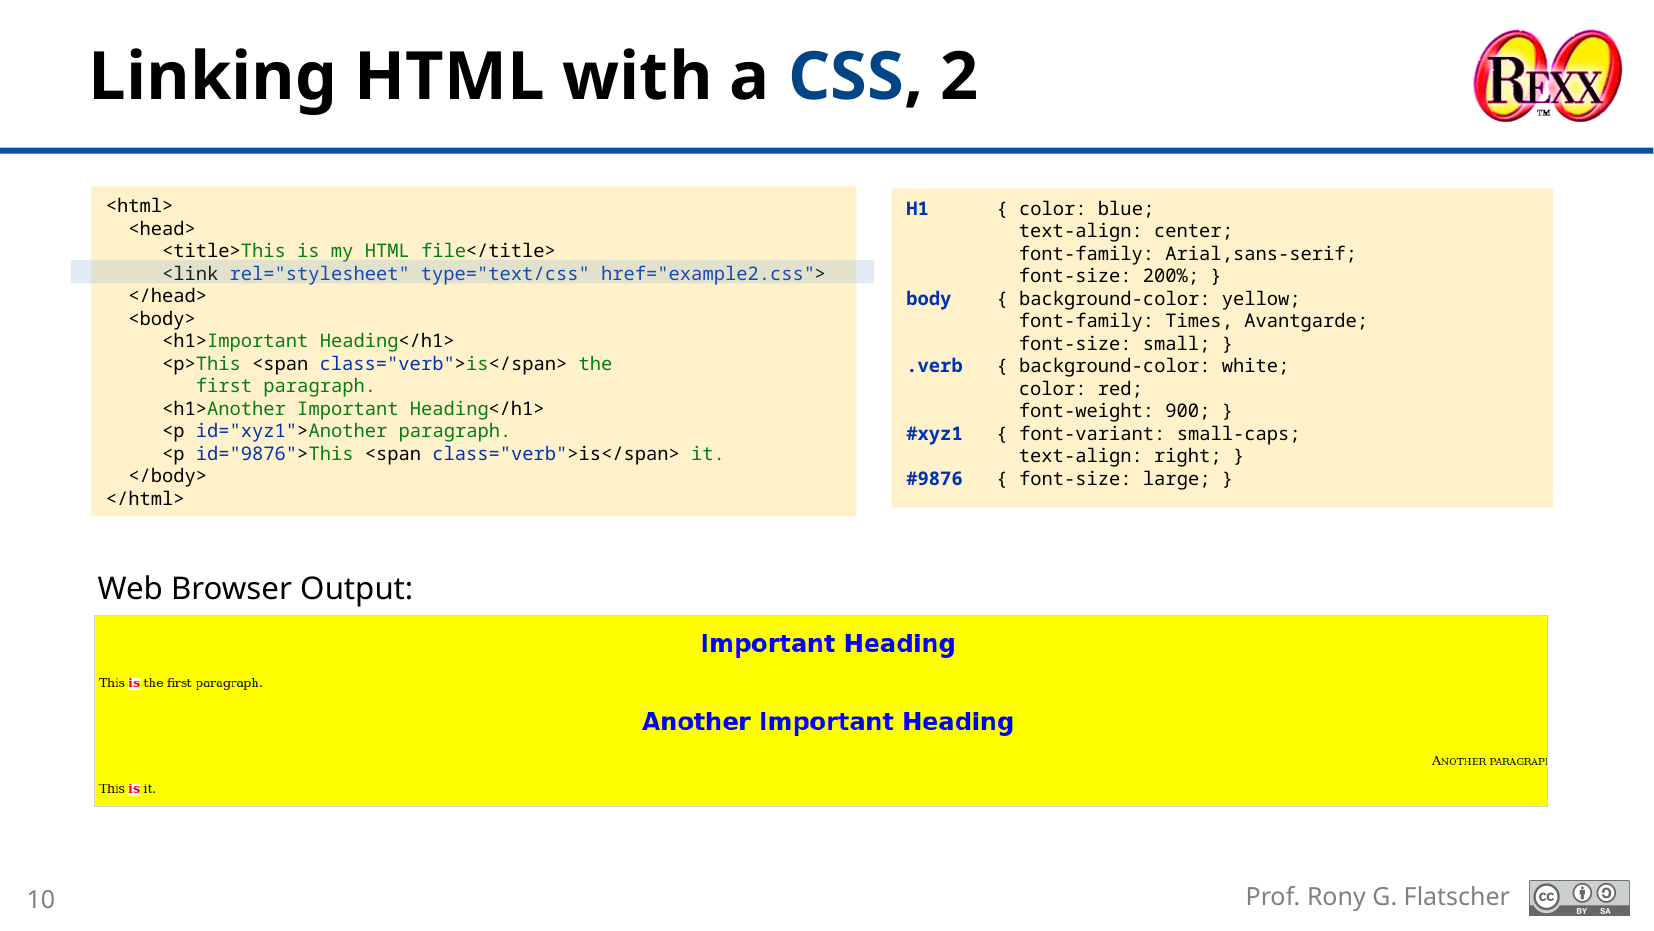

# Linking HTML with a CSS, 2
<html>
 <head>
 <title>This is my HTML file</title>
 <link rel="stylesheet" type="text/css" href="example2.css">
 </head>
 <body>
 <h1>Important Heading</h1>
 <p>This <span class="verb">is</span> the
 first paragraph.
 <h1>Another Important Heading</h1>
 <p id="xyz1">Another paragraph.
 <p id="9876">This <span class="verb">is</span> it.
 </body>
</html>
H1 { color: blue;
 text-align: center;
 font-family: Arial,sans-serif;
 font-size: 200%; }
body { background-color: yellow;
 font-family: Times, Avantgarde;
 font-size: small; }
.verb { background-color: white;
 color: red;
 font-weight: 900; }
#xyz1 { font-variant: small-caps;
 text-align: right; }
#9876 { font-size: large; }
Web Browser Output: